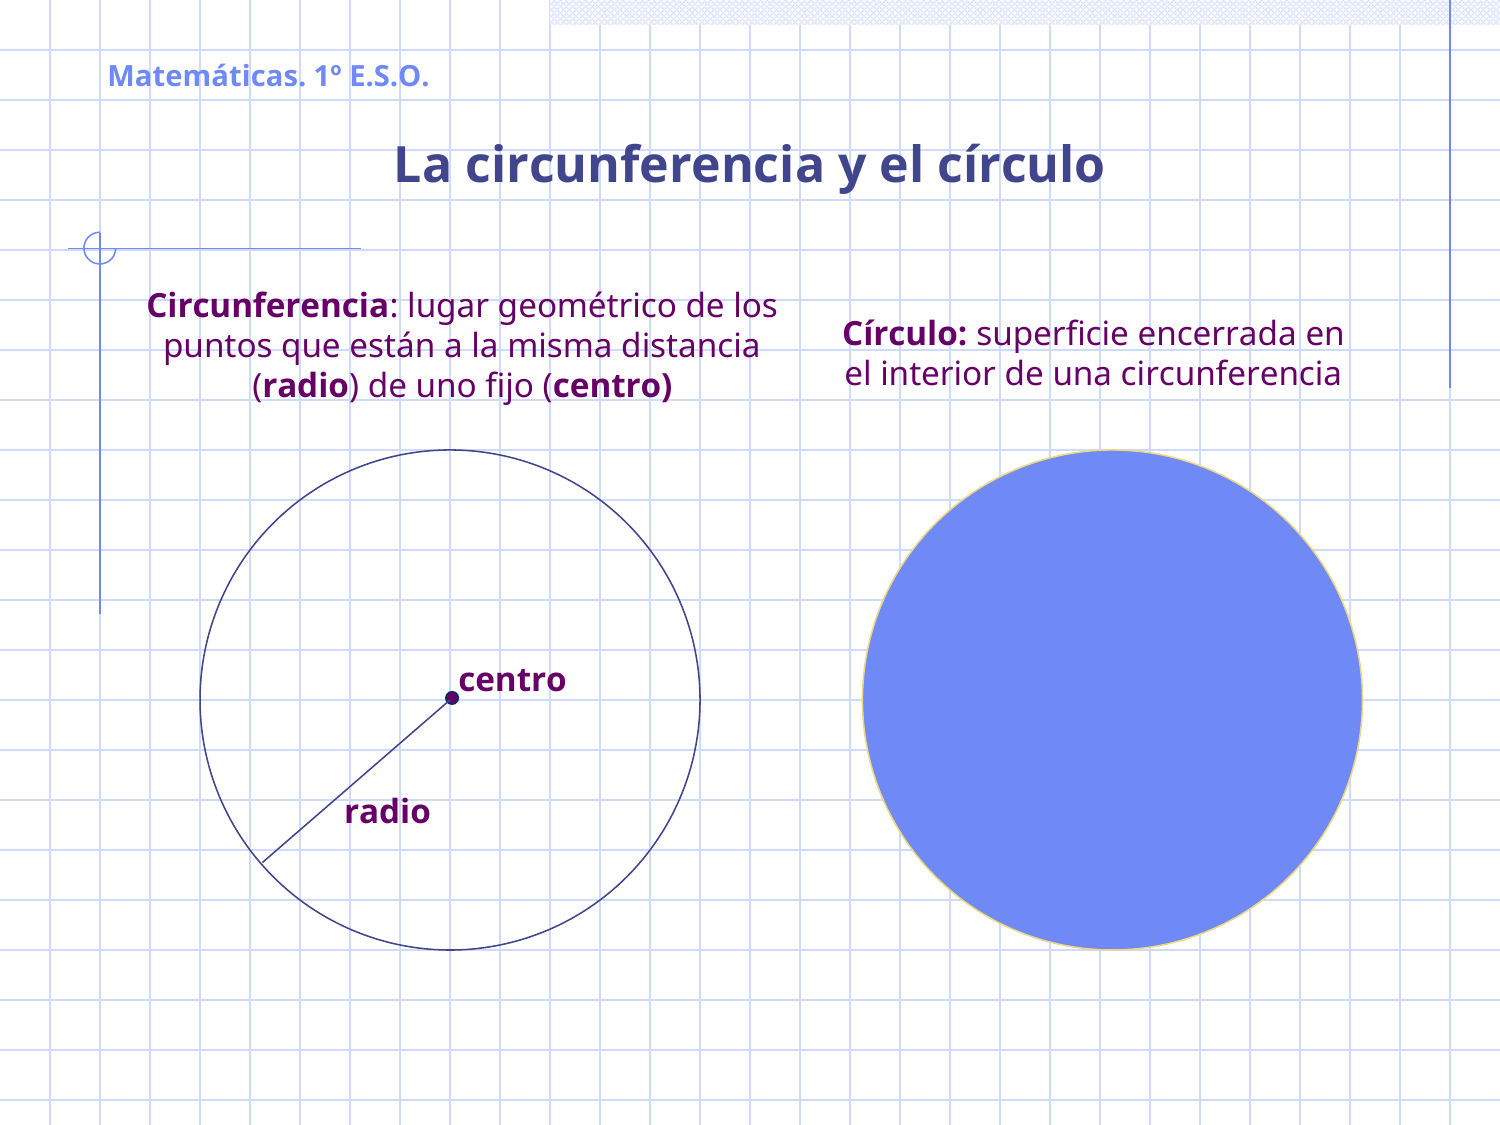

La circunferencia y el círculo
Circunferencia: lugar geométrico de los puntos que están a la misma distancia (radio) de uno fijo (centro)
Círculo: superficie encerrada en el interior de una circunferencia
centro
radio